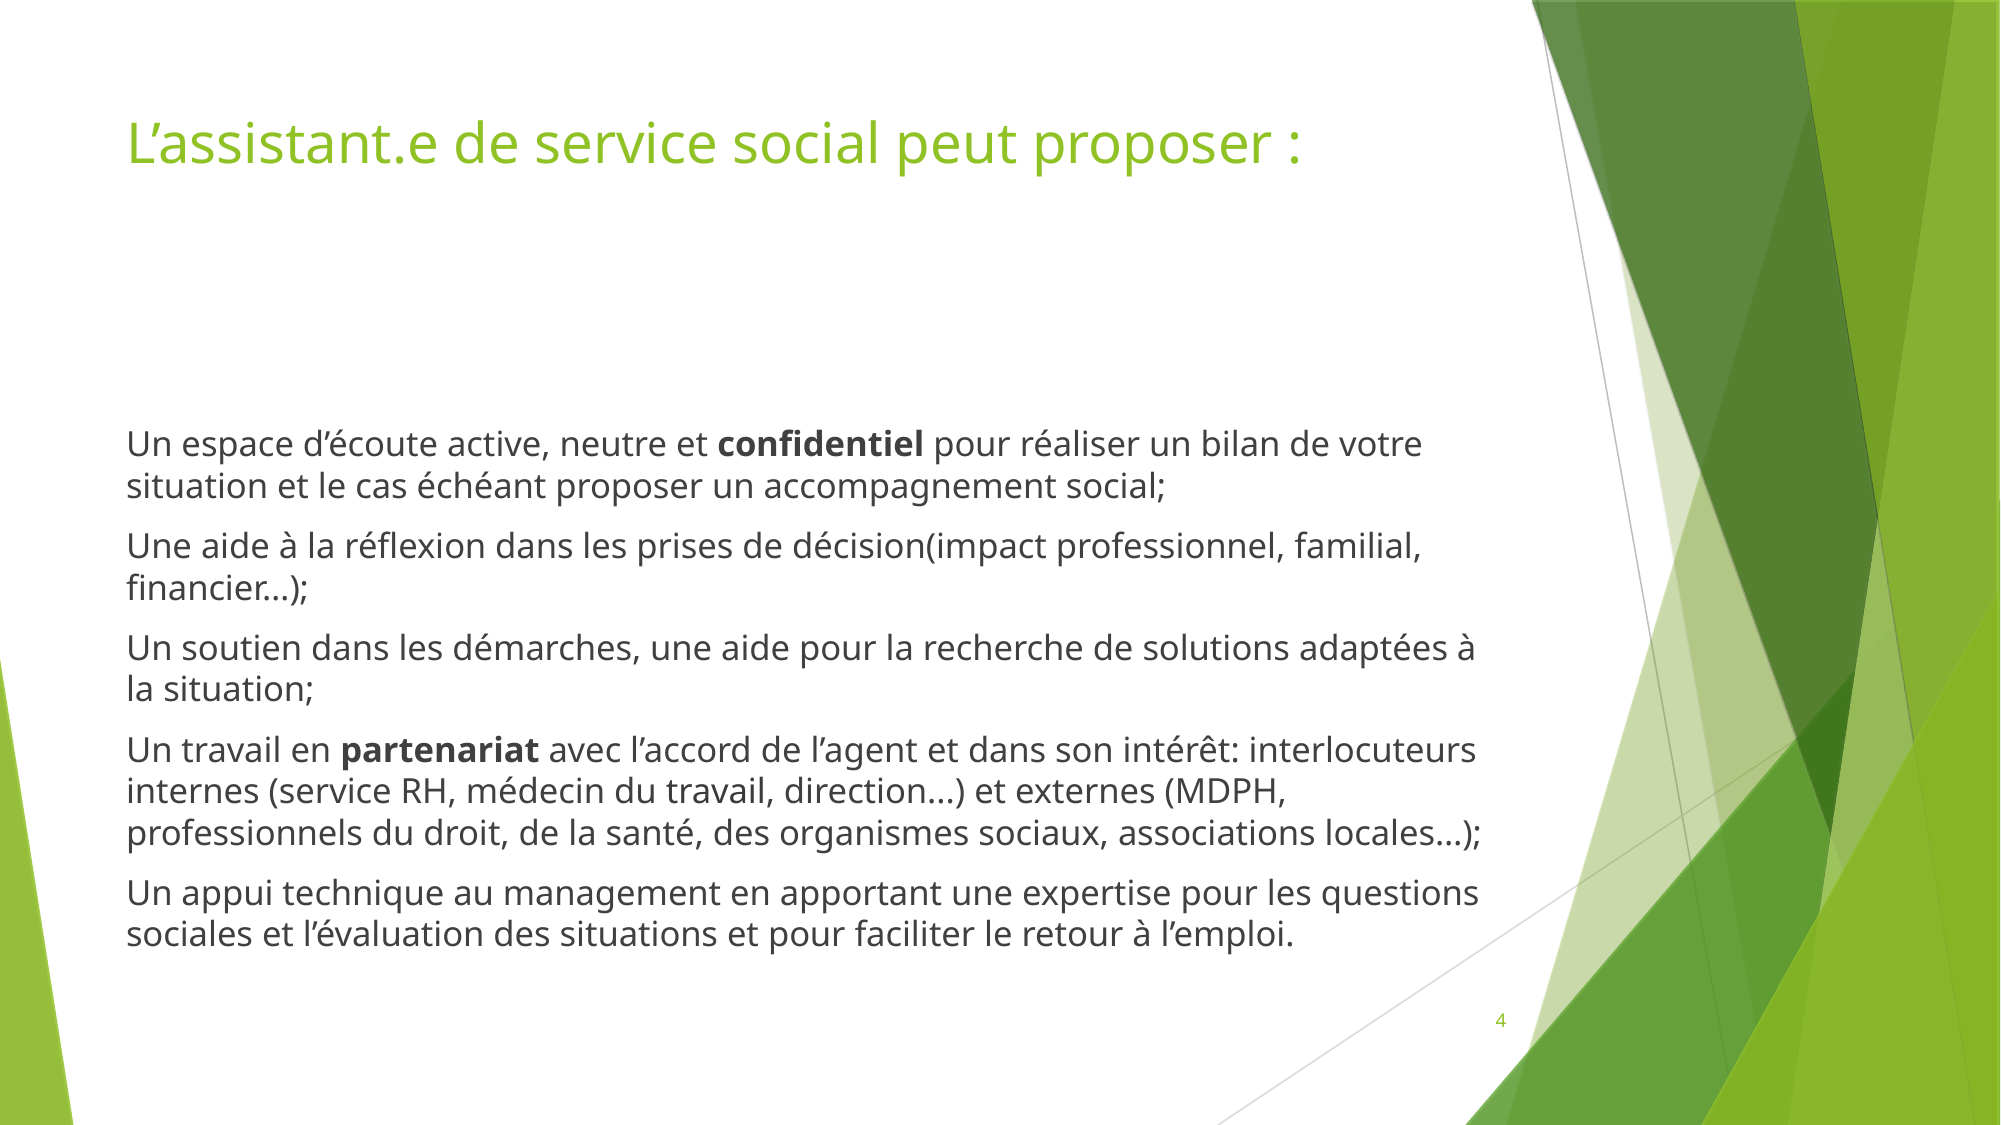

# L’assistant.e de service social peut proposer :
Un espace d’écoute active, neutre et confidentiel pour réaliser un bilan de votre situation et le cas échéant proposer un accompagnement social;
Une aide à la réflexion dans les prises de décision(impact professionnel, familial, financier…);
Un soutien dans les démarches, une aide pour la recherche de solutions adaptées à la situation;
Un travail en partenariat avec l’accord de l’agent et dans son intérêt: interlocuteurs internes (service RH, médecin du travail, direction...) et externes (MDPH, professionnels du droit, de la santé, des organismes sociaux, associations locales…);
Un appui technique au management en apportant une expertise pour les questions sociales et l’évaluation des situations et pour faciliter le retour à l’emploi.